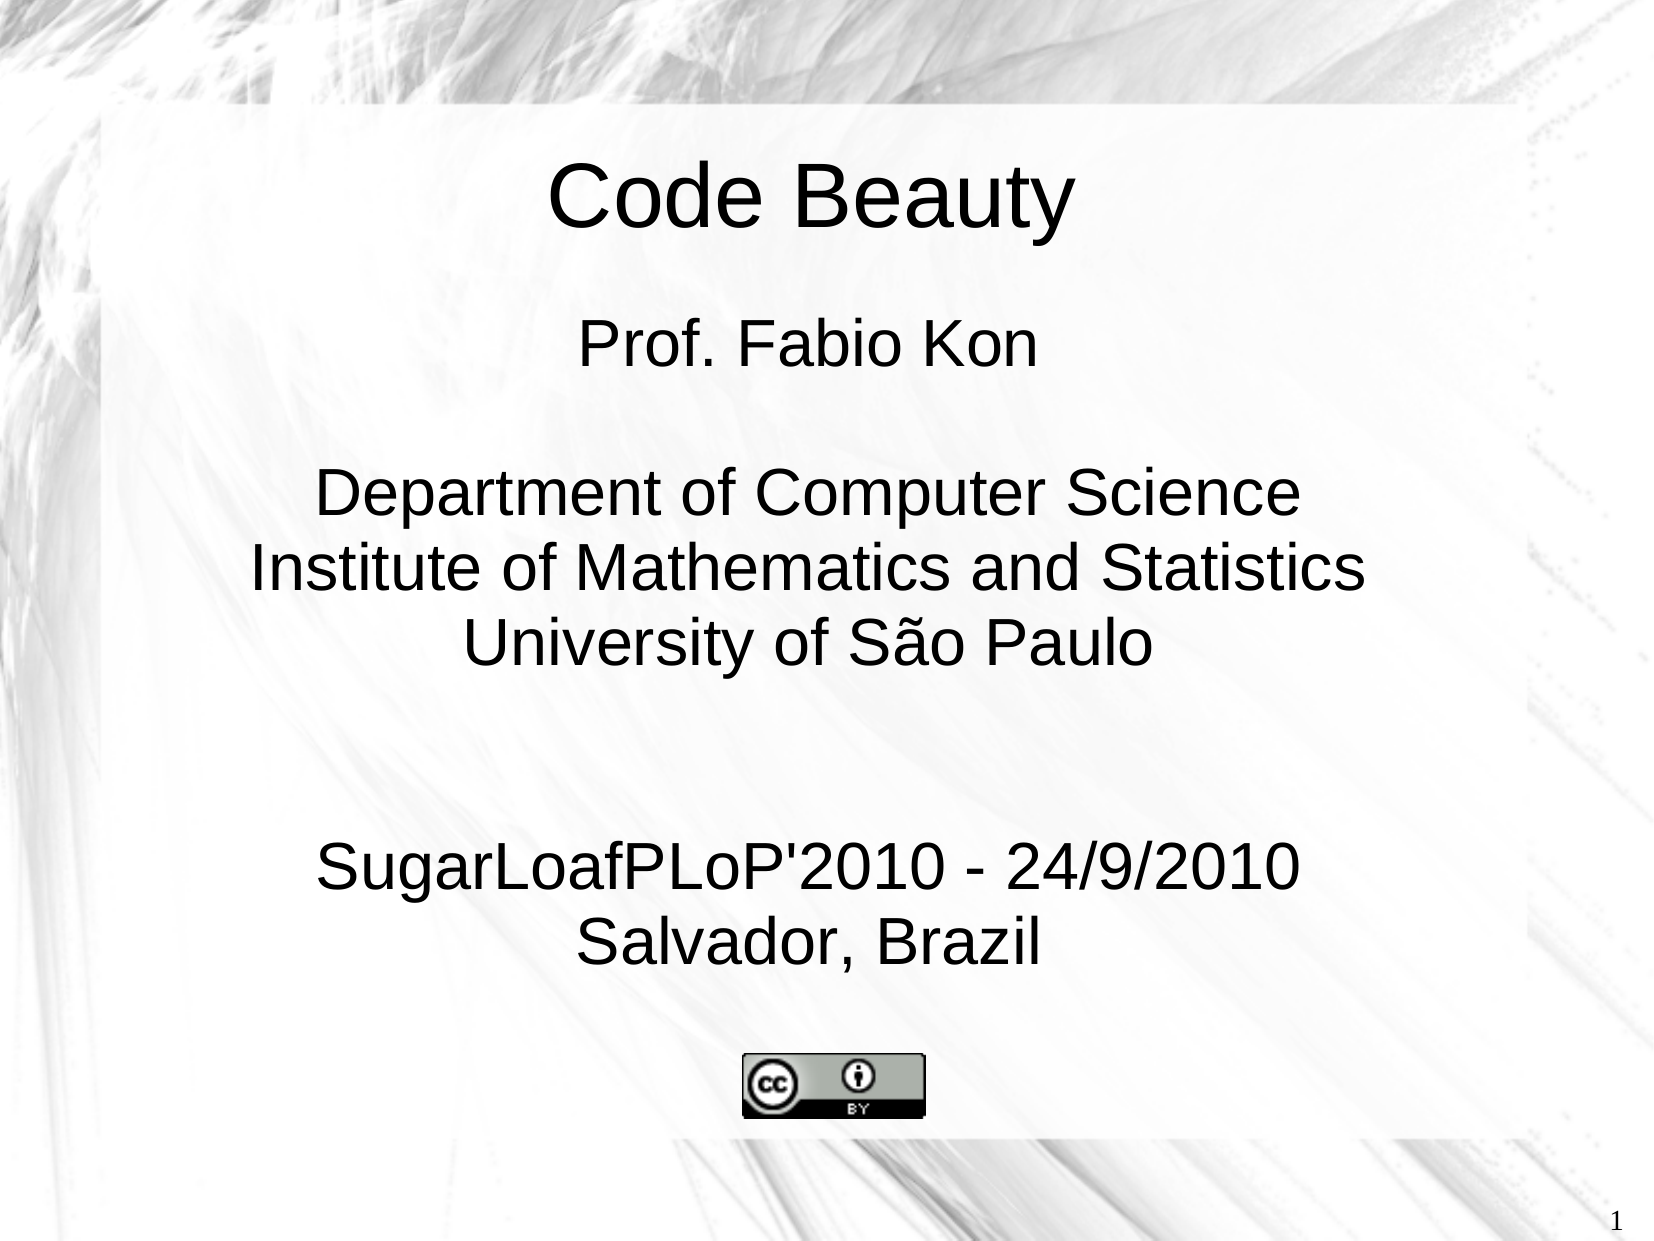

# Code Beauty
Prof. Fabio Kon
Department of Computer Science
Institute of Mathematics and Statistics
University of São Paulo
SugarLoafPLoP'2010 - 24/9/2010
Salvador, Brazil
1